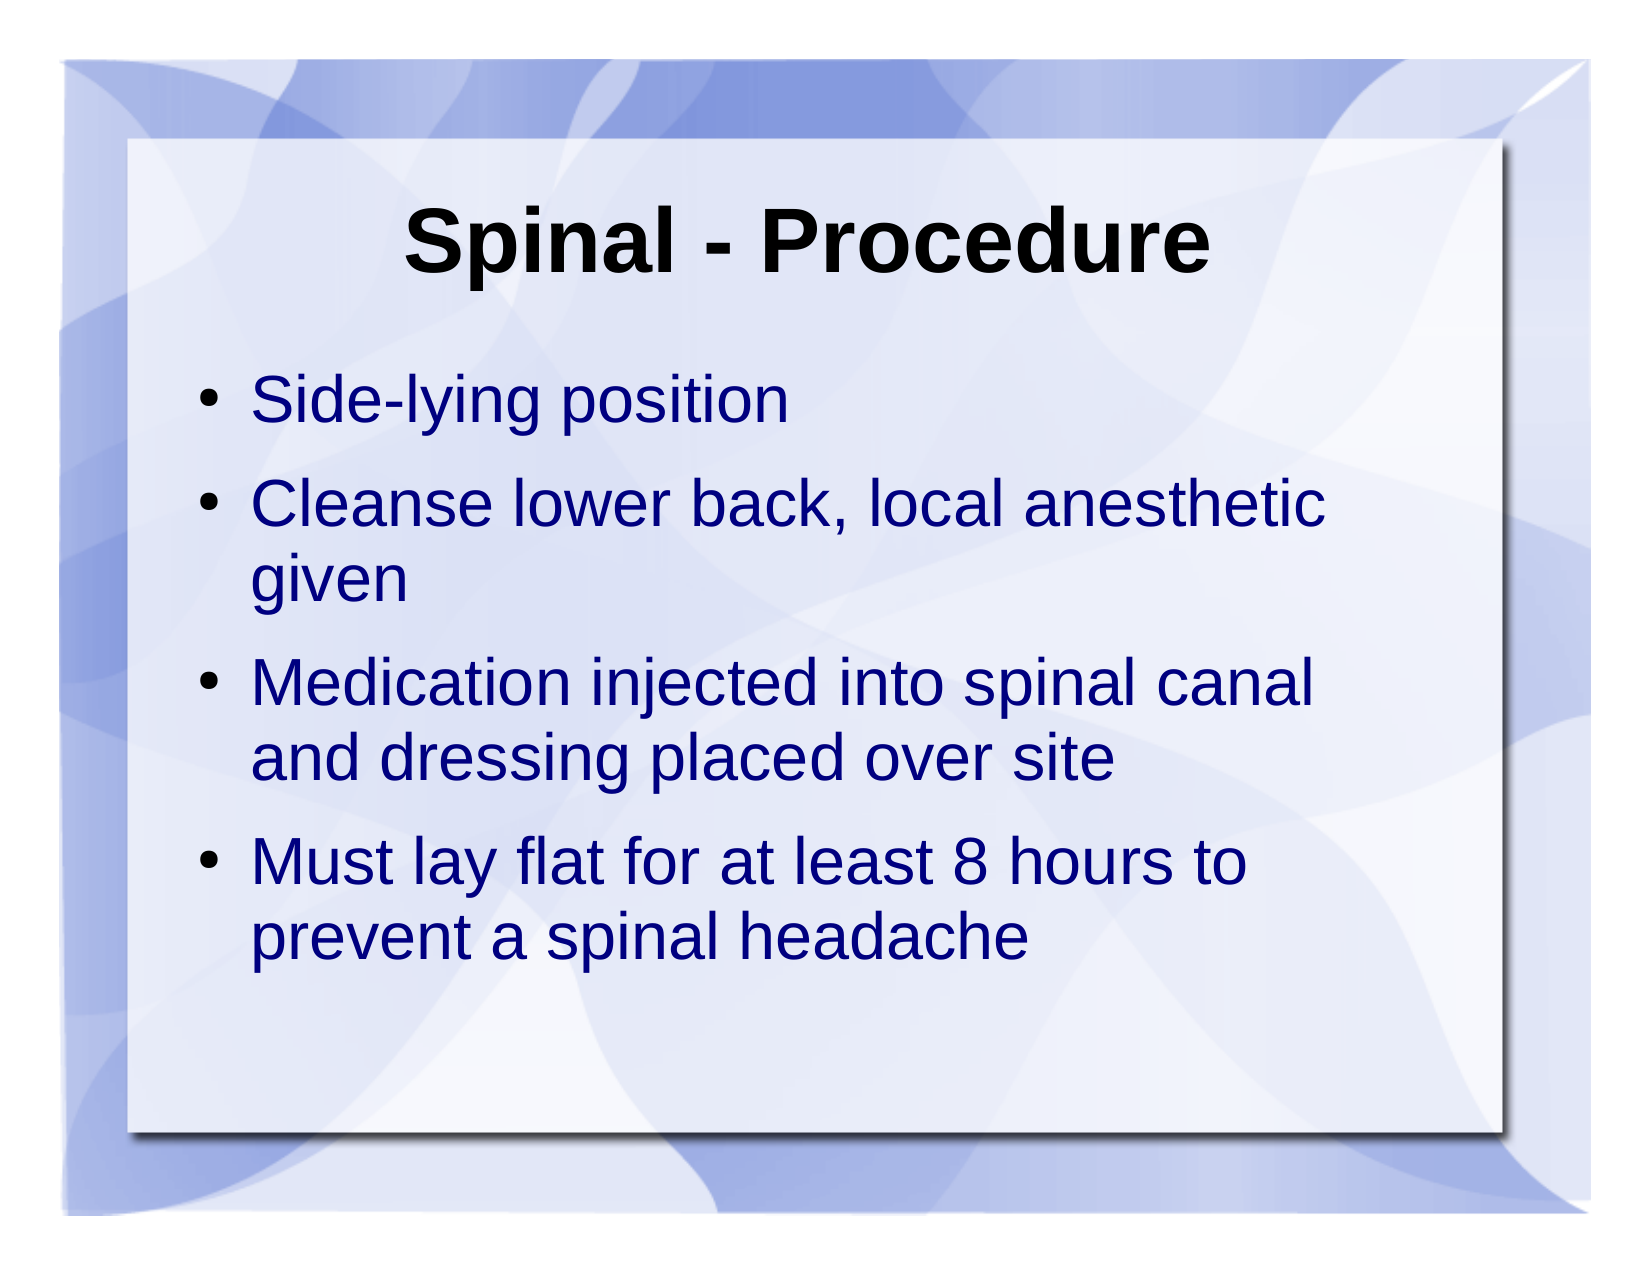

# Spinal - Procedure
Side-lying position
Cleanse lower back, local anesthetic given
Medication injected into spinal canal and dressing placed over site
Must lay flat for at least 8 hours to prevent a spinal headache